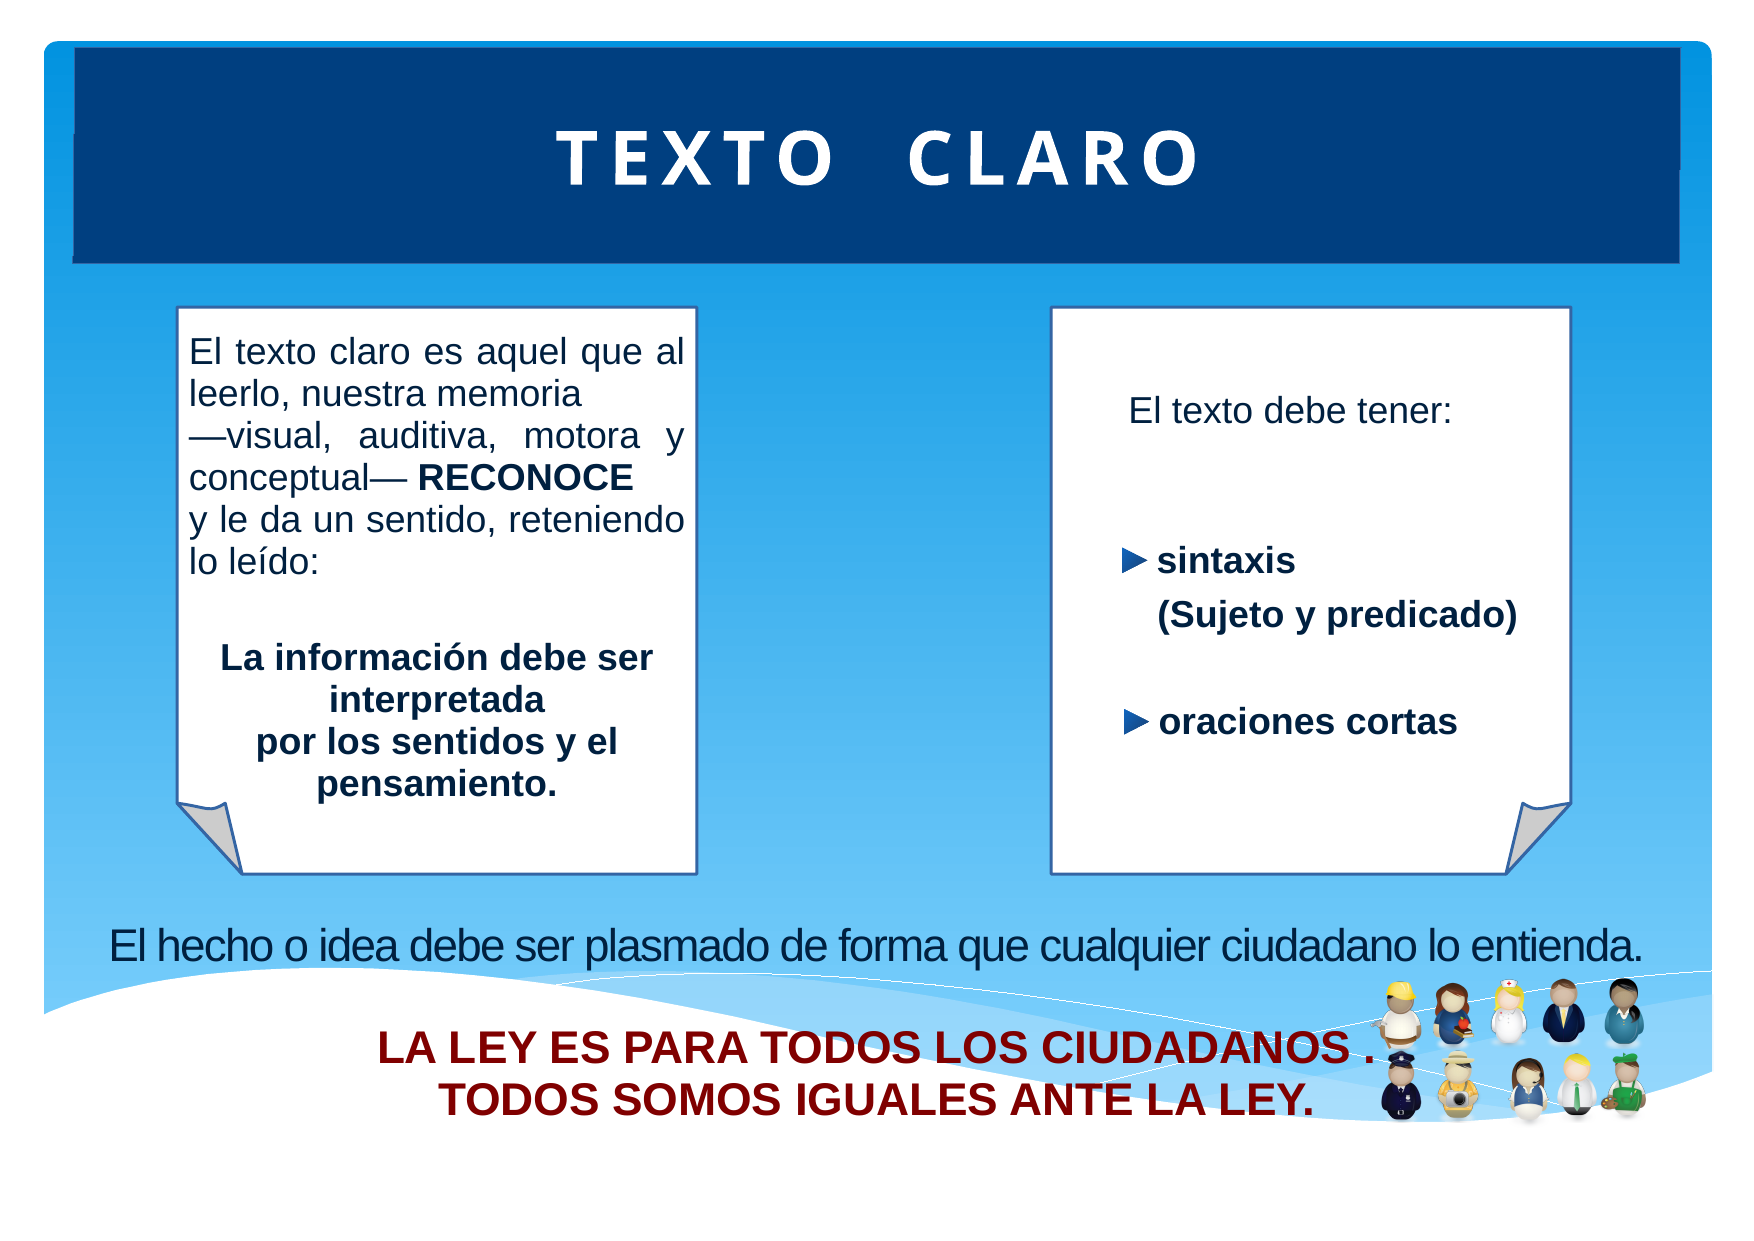

TEXTO CLARO
El texto claro es aquel que al leerlo, nuestra memoria
—visual, auditiva, motora y conceptual— RECONOCE
y le da un sentido, reteniendo lo leído:
La información debe ser interpretada
por los sentidos y el pensamiento.
El texto debe tener:
sintaxis
(Sujeto y predicado)
oraciones cortas
El hecho o idea debe ser plasmado de forma que cualquier ciudadano lo entienda.
LA LEY ES PARA TODOS LOS CIUDADANOS .
TODOS SOMOS IGUALES ANTE LA LEY.